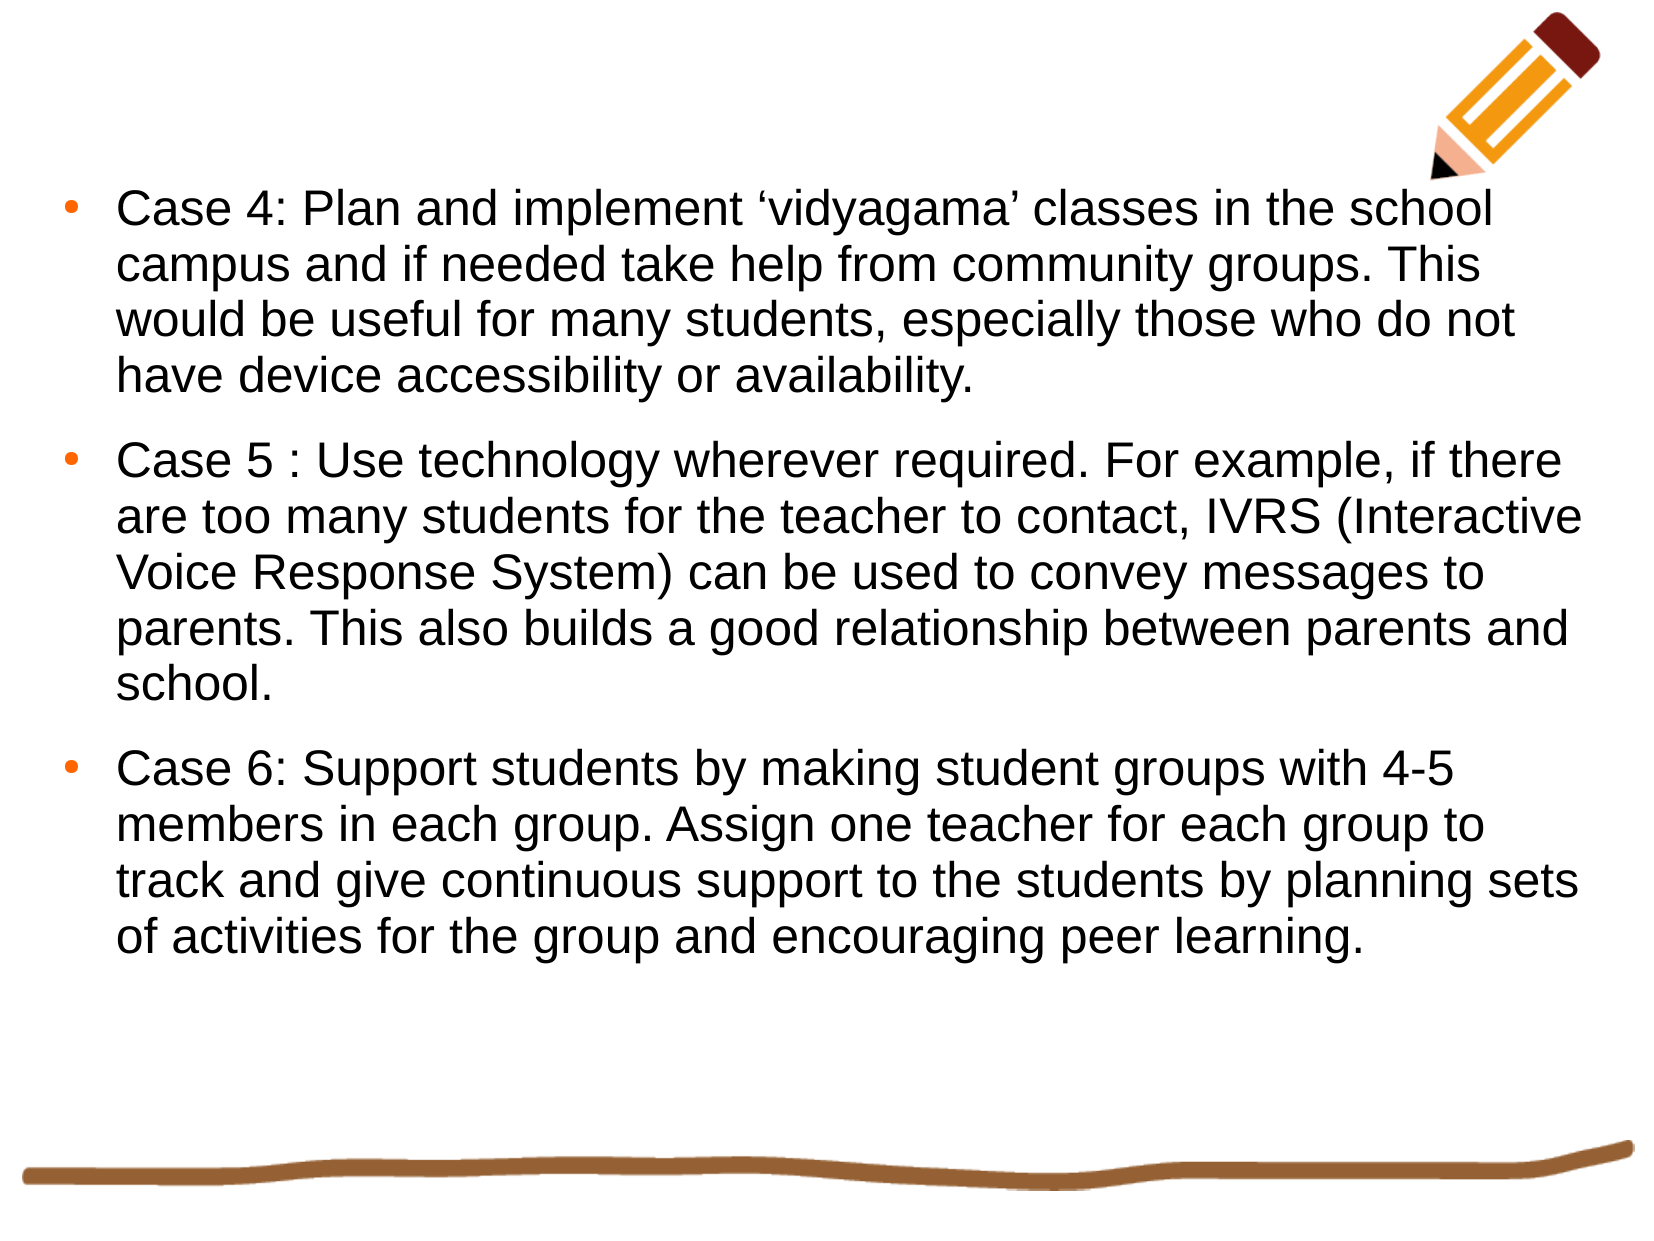

# Case 4: Plan and implement ‘vidyagama’ classes in the school campus and if needed take help from community groups. This would be useful for many students, especially those who do not have device accessibility or availability.
Case 5 : Use technology wherever required. For example, if there are too many students for the teacher to contact, IVRS (Interactive Voice Response System) can be used to convey messages to parents. This also builds a good relationship between parents and school.
Case 6: Support students by making student groups with 4-5 members in each group. Assign one teacher for each group to track and give continuous support to the students by planning sets of activities for the group and encouraging peer learning.